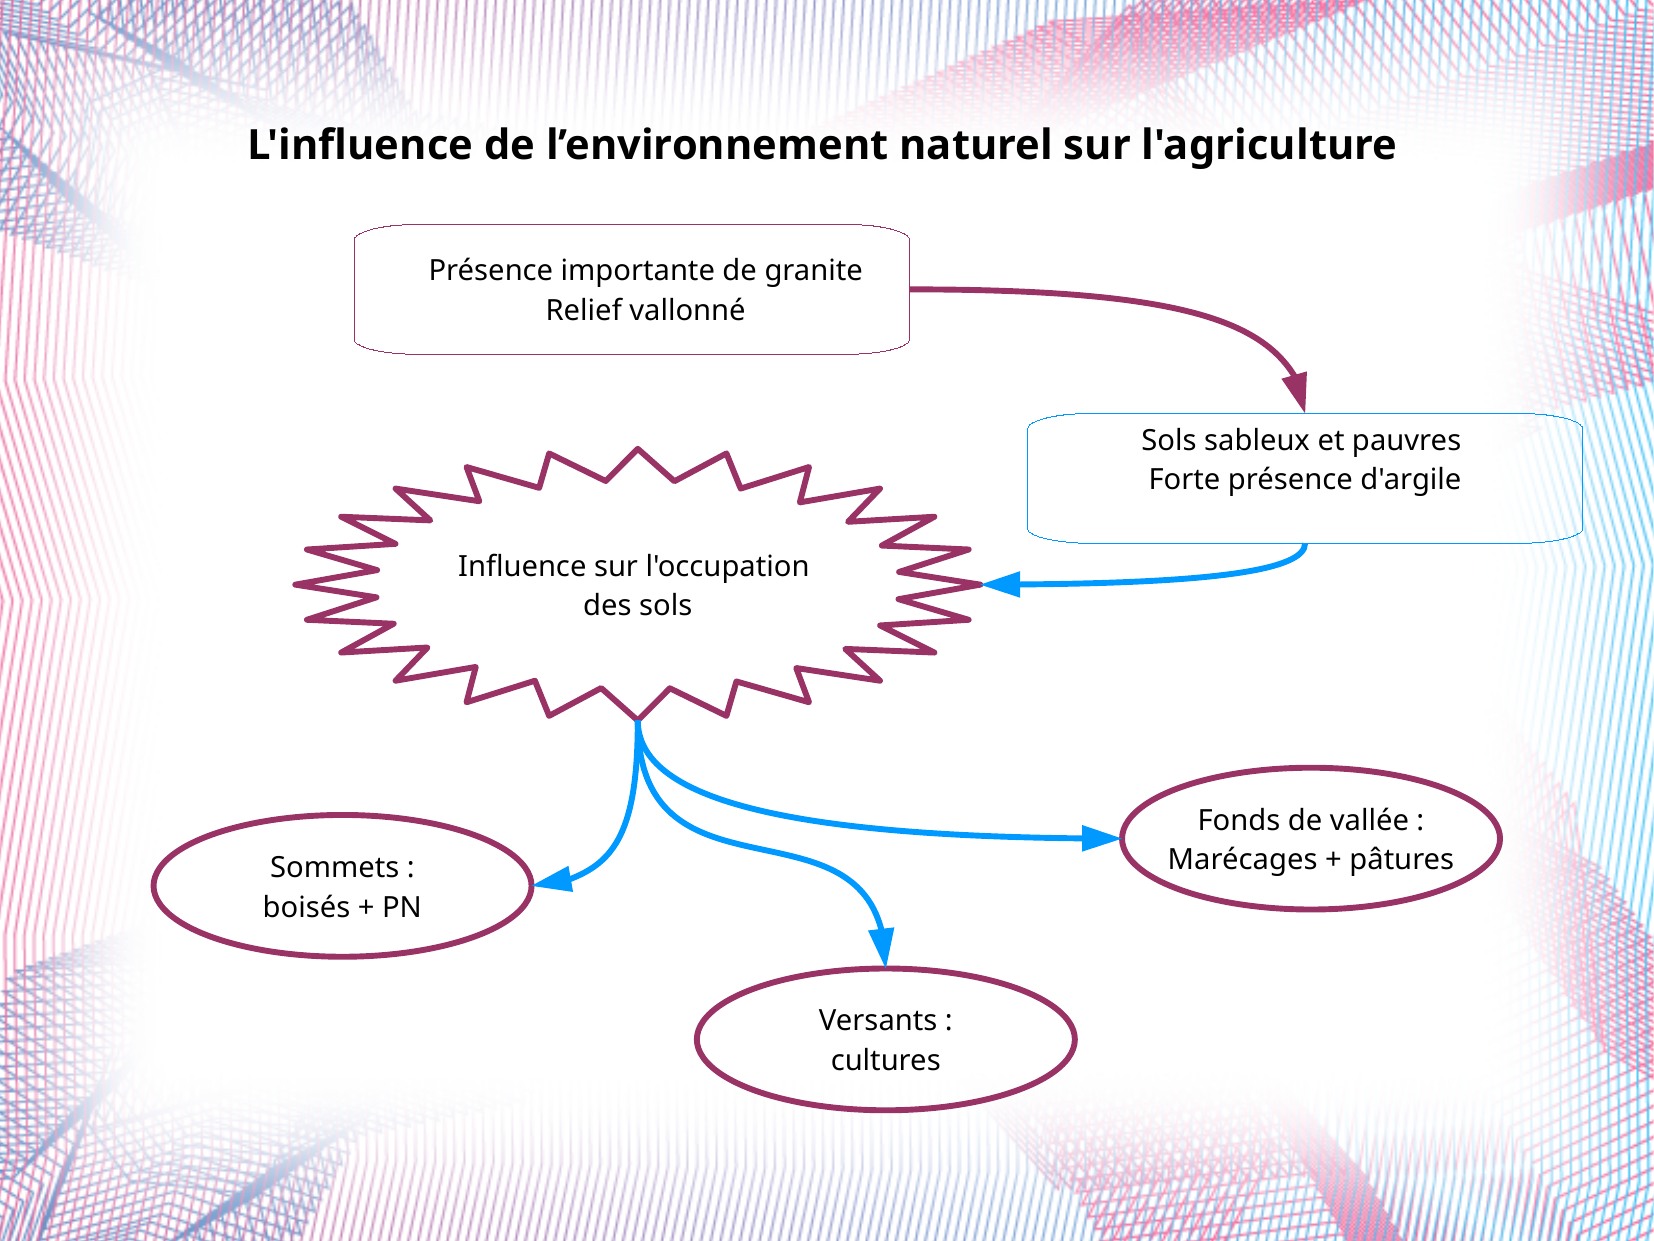

L'influence de l’environnement naturel sur l'agriculture
Présence importante de granite
Relief vallonné
Sols sableux et pauvres
Forte présence d'argile
Influence sur l'occupation
des sols
Fonds de vallée :
Marécages + pâtures
Sommets :
boisés + PN
Versants :
cultures